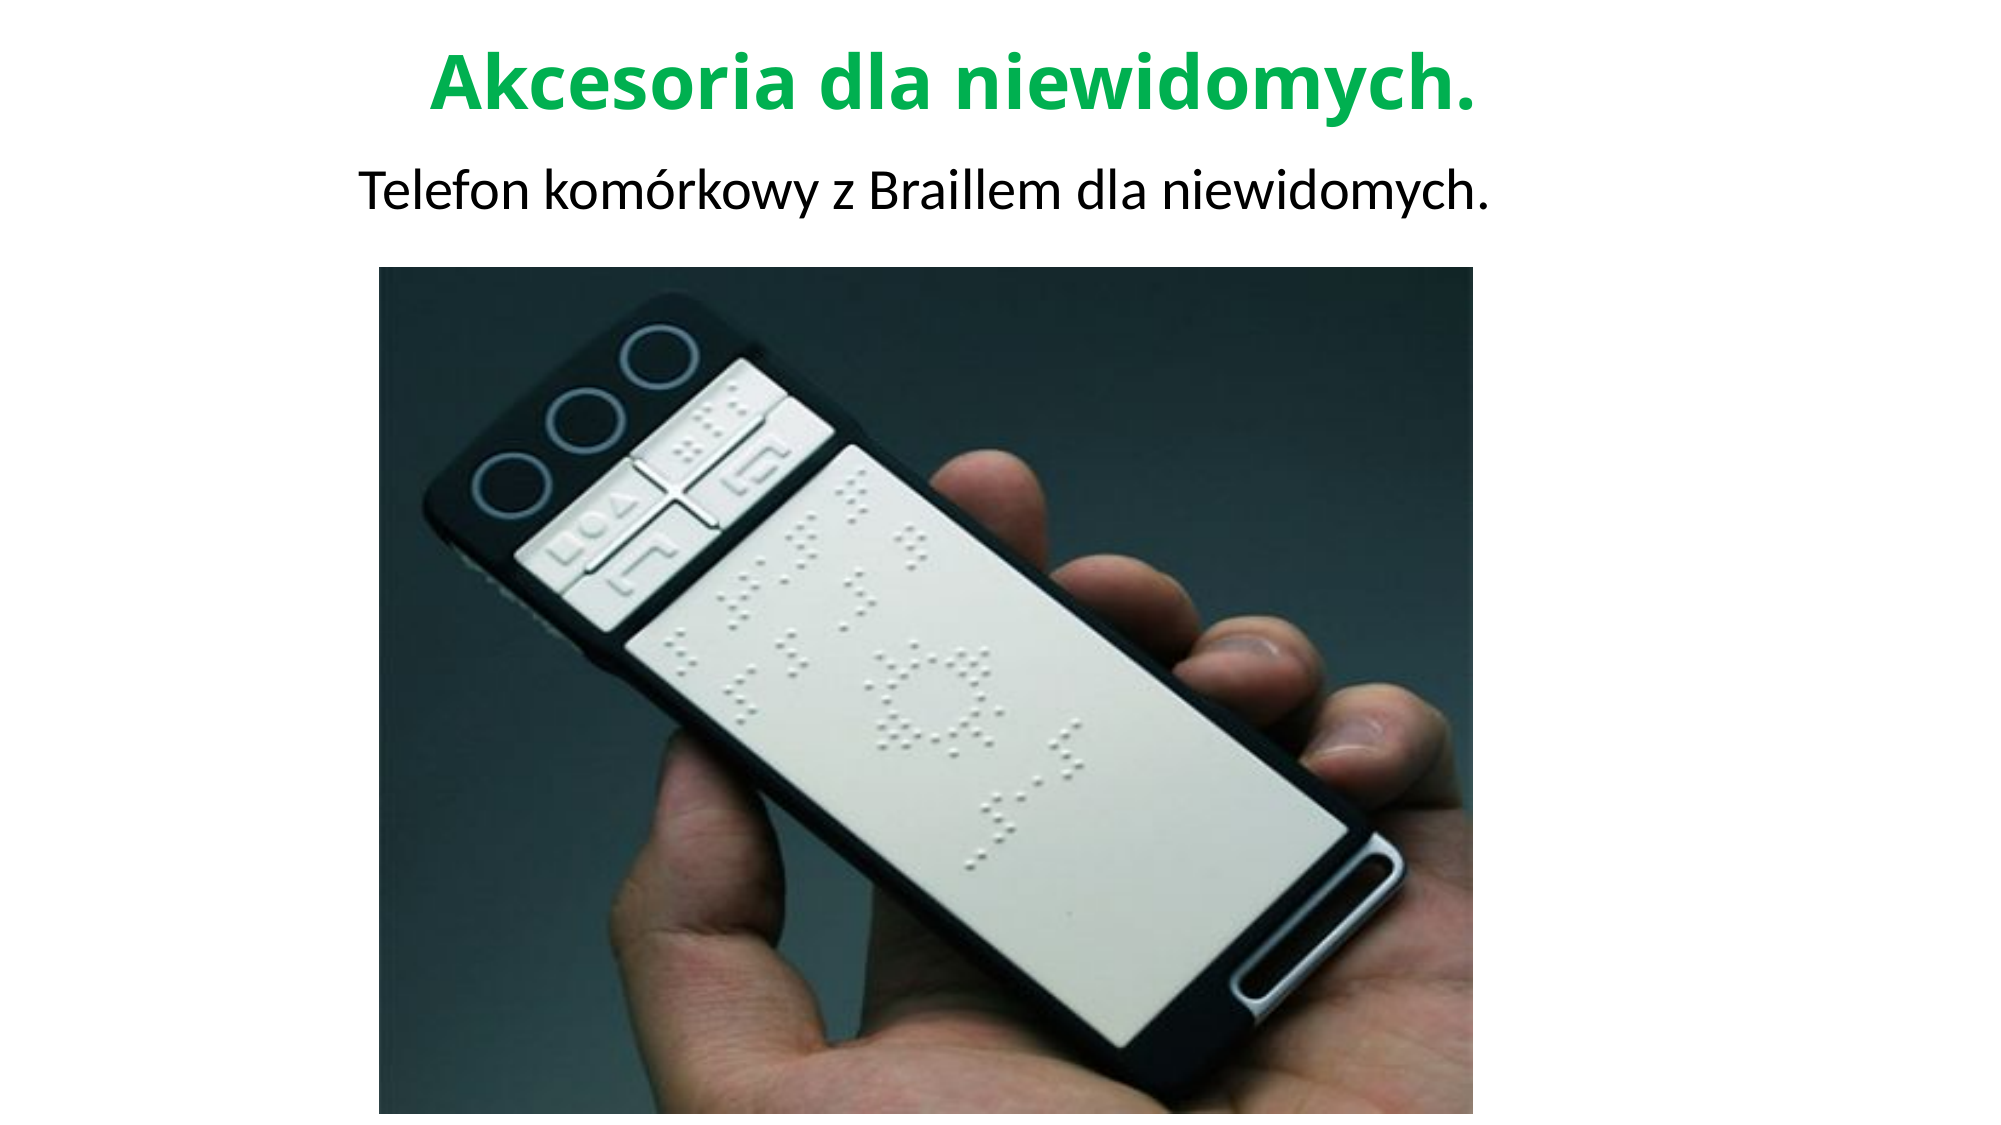

# Akcesoria dla niewidomych.
Telefon komórkowy z Braillem dla niewidomych.